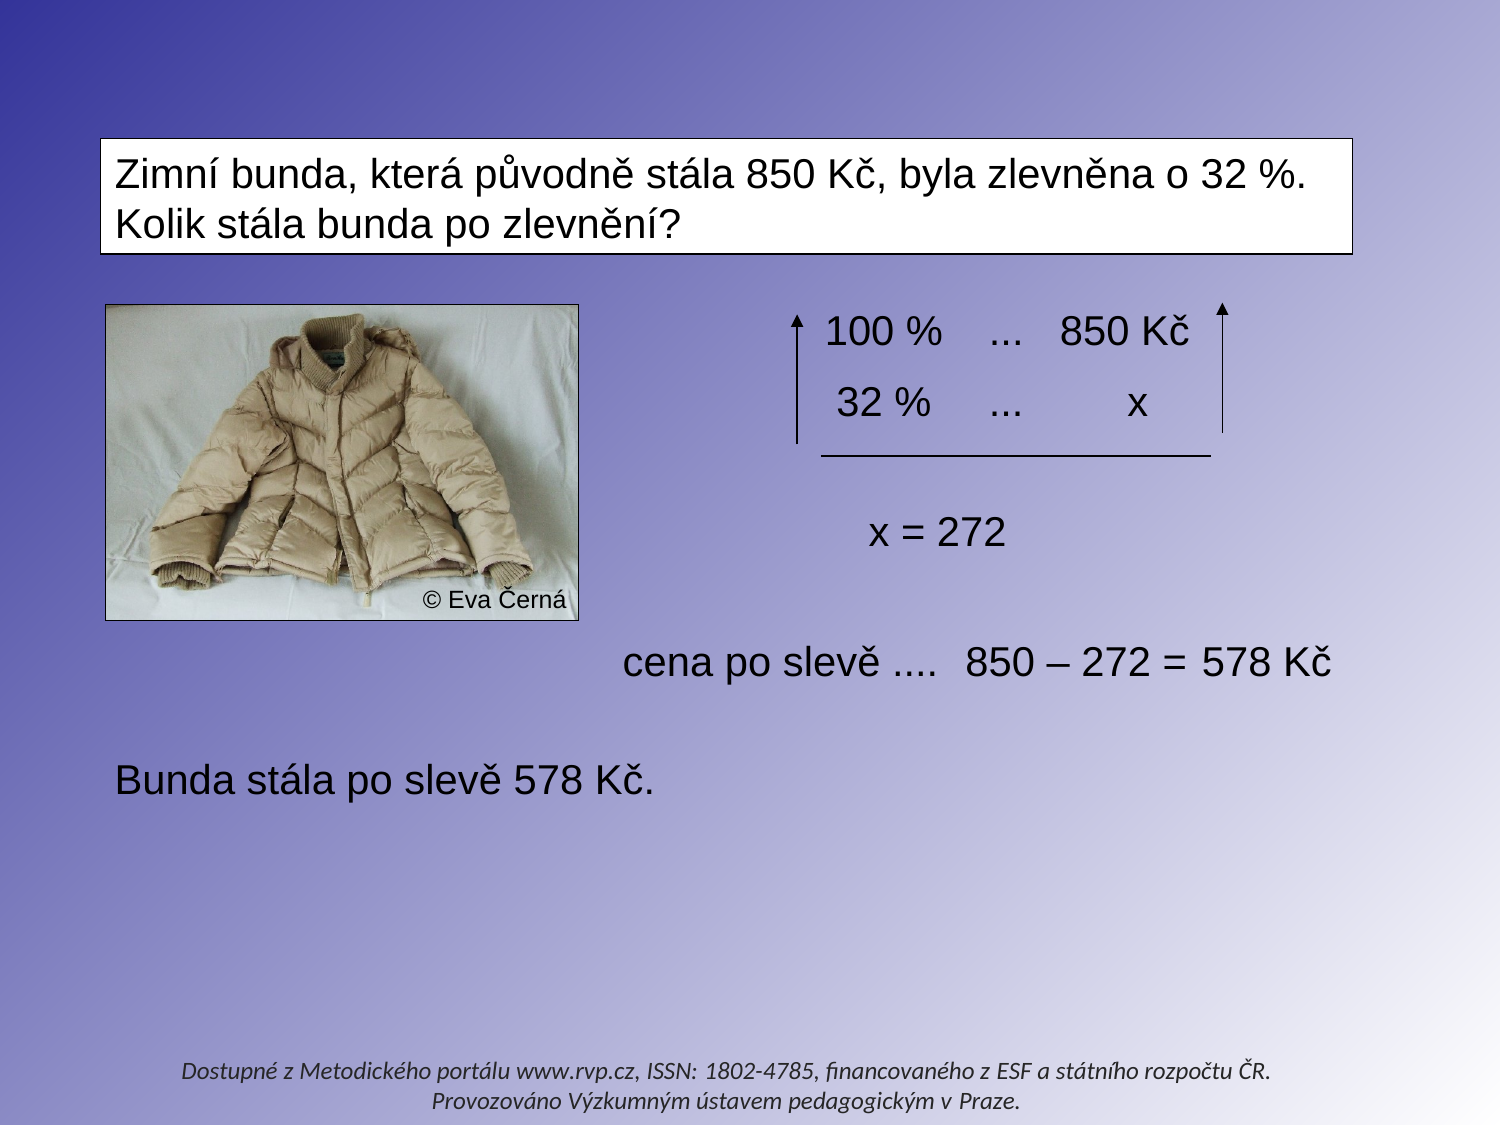

Zimní bunda, která původně stála 850 Kč, byla zlevněna o 32 %.
Kolik stála bunda po zlevnění?
100 % ...
850 Kč
© Eva Černá
32 % ...
x
x = 272
cena po slevě ....
850 – 272 =
578 Kč
Bunda stála po slevě 578 Kč.
Dostupné z Metodického portálu www.rvp.cz, ISSN: 1802-4785, financovaného z ESF a státního rozpočtu ČR. Provozováno Výzkumným ústavem pedagogickým v Praze.